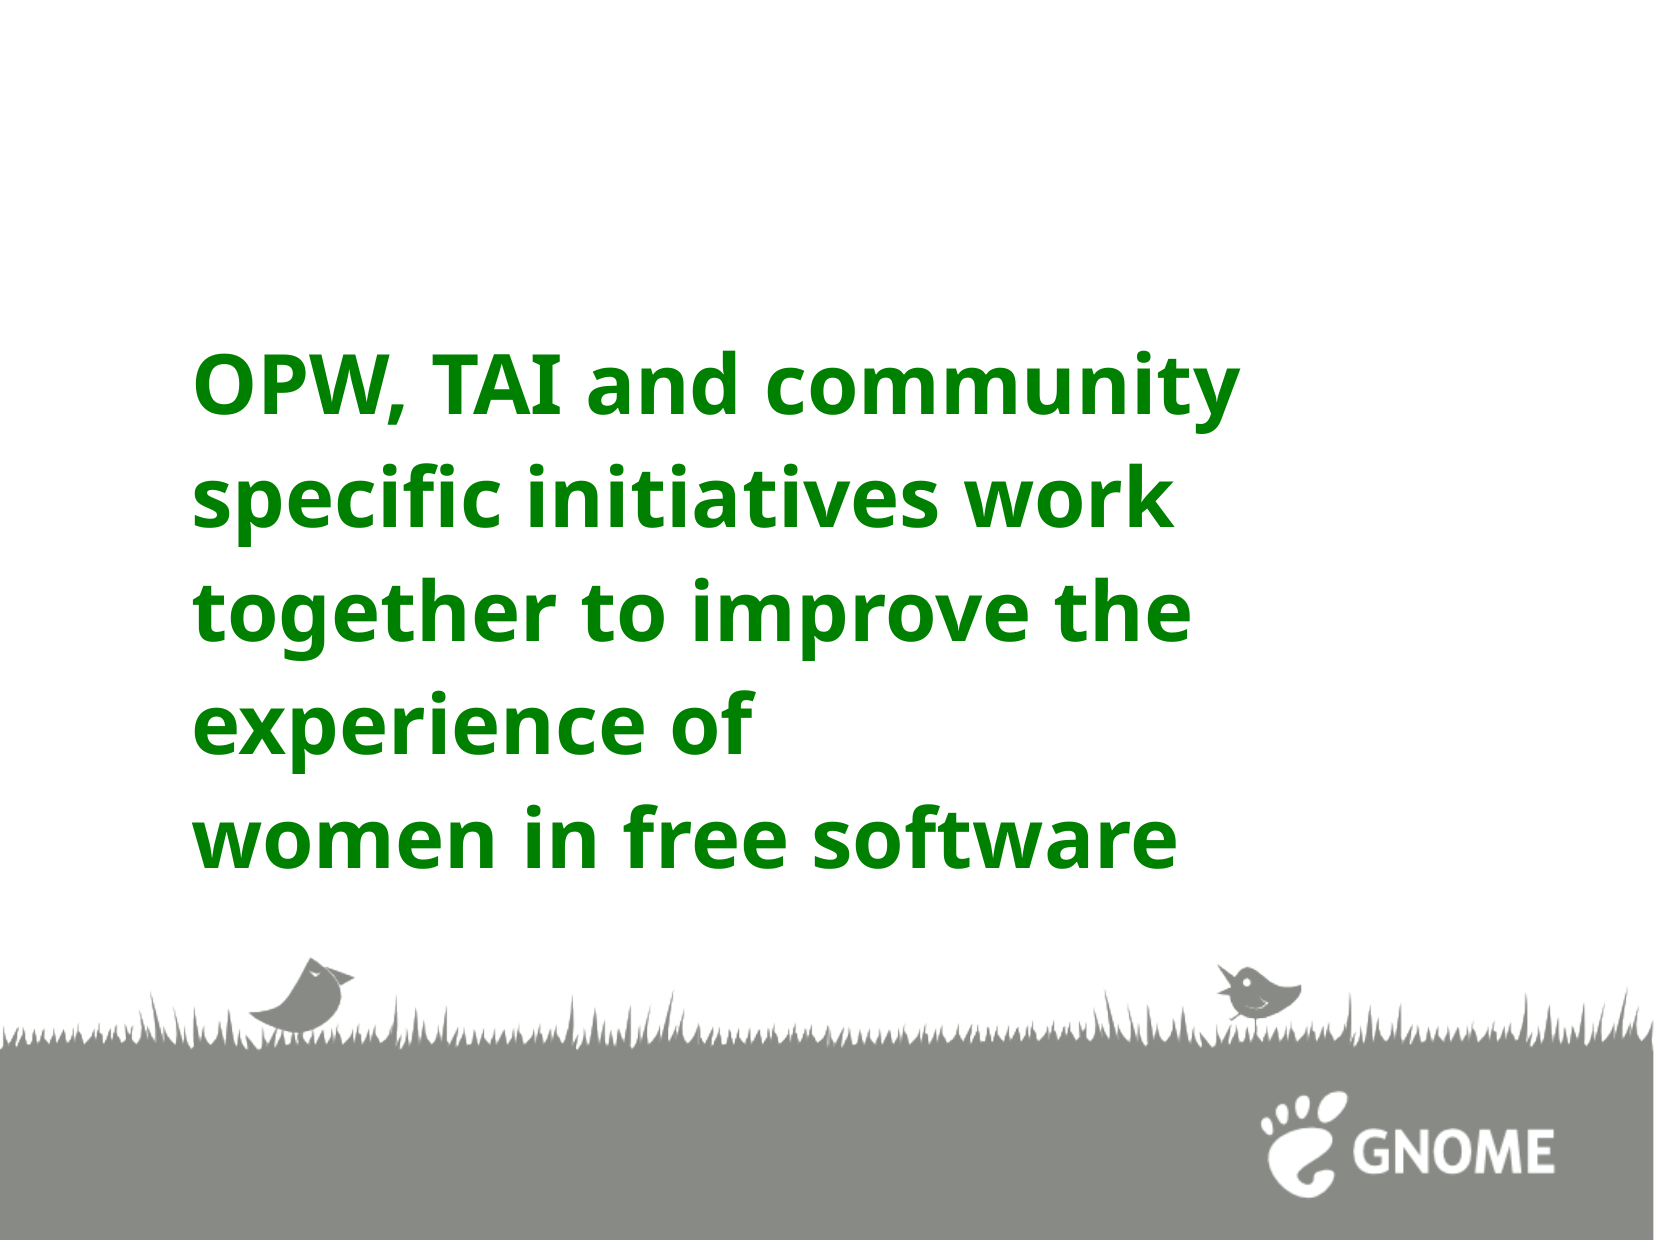

OPW, TAI and community specific initiatives work together to improve the experience of
women in free software